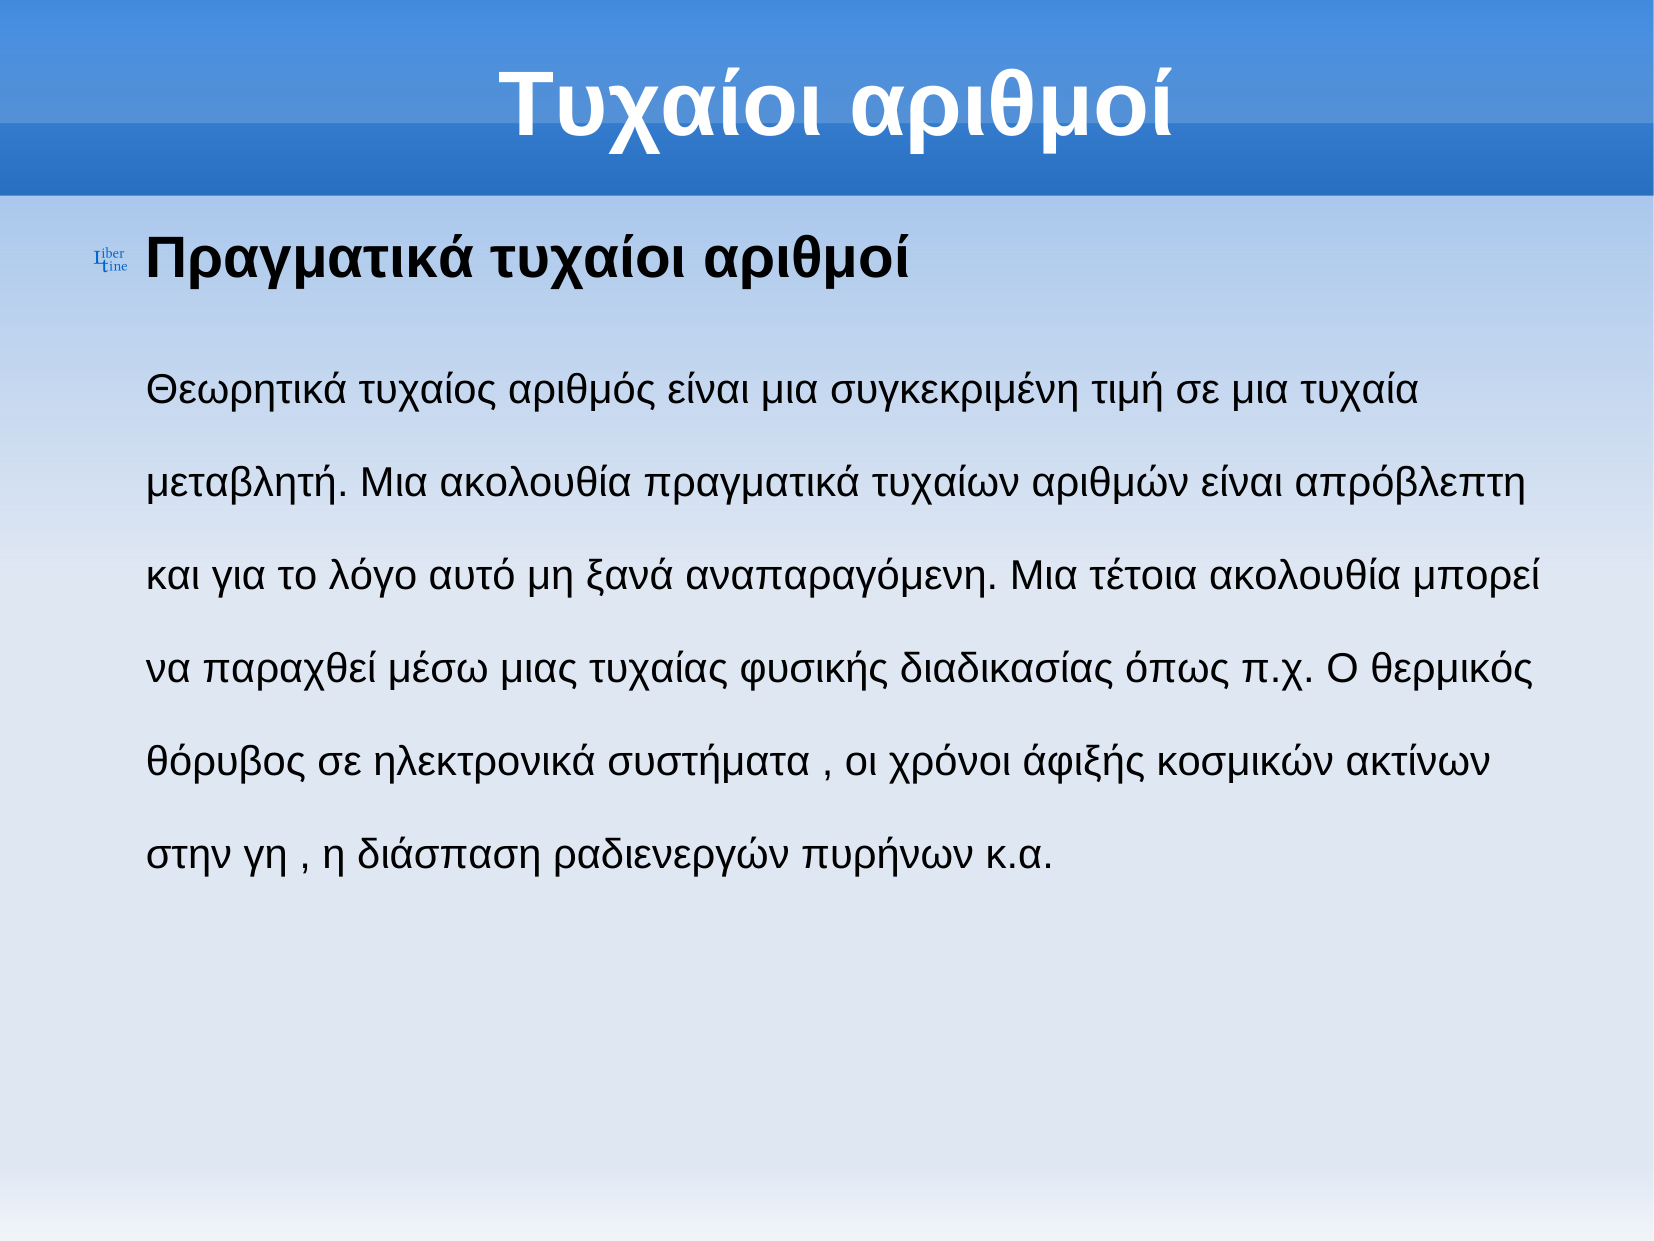

# Τυχαίοι αριθμοί
Πραγματικά τυχαίοι αριθμοί
Θεωρητικά τυχαίος αριθμός είναι μια συγκεκριμένη τιμή σε μια τυχαία μεταβλητή. Μια ακολουθία πραγματικά τυχαίων αριθμών είναι απρόβλεπτη και για το λόγο αυτό μη ξανά αναπαραγόμενη. Μια τέτοια ακολουθία μπορεί να παραχθεί μέσω μιας τυχαίας φυσικής διαδικασίας όπως π.χ. Ο θερμικός θόρυβος σε ηλεκτρονικά συστήματα , οι χρόνοι άφιξής κοσμικών ακτίνων στην γη , η διάσπαση ραδιενεργών πυρήνων κ.α.